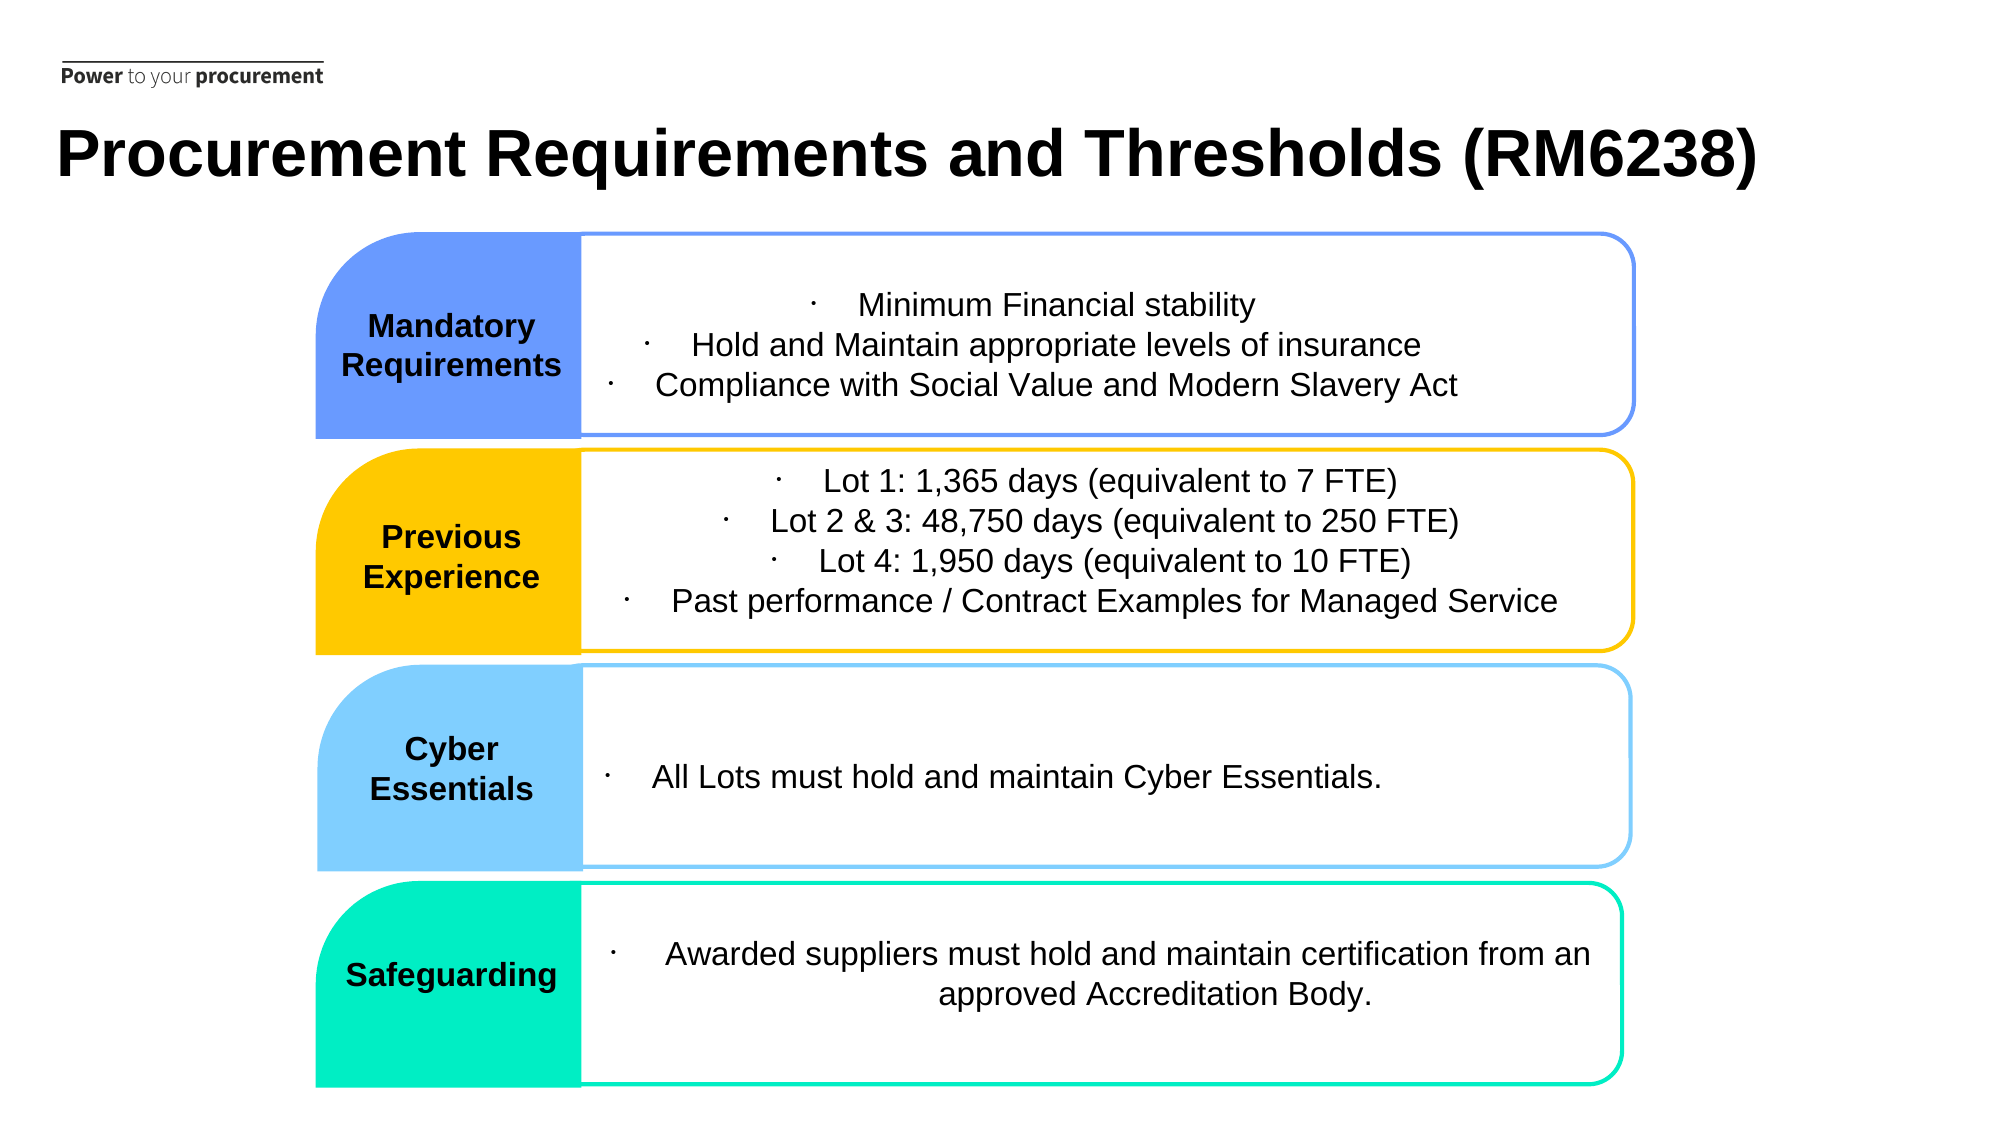

# Procurement Requirements and Thresholds (RM6238)
Minimum Financial stability
Hold and Maintain appropriate levels of insurance
Compliance with Social Value and Modern Slavery Act
Mandatory Requirements
Lot 1: 1,365 days (equivalent to 7 FTE)
Lot 2 & 3: 48,750 days (equivalent to 250 FTE)
Lot 4: 1,950 days (equivalent to 10 FTE)
Past performance / Contract Examples for Managed Service
Previous Experience
All Lots must hold and maintain Cyber Essentials.
Cyber Essentials
Awarded suppliers must hold and maintain certification from an approved Accreditation Body.
Safeguarding